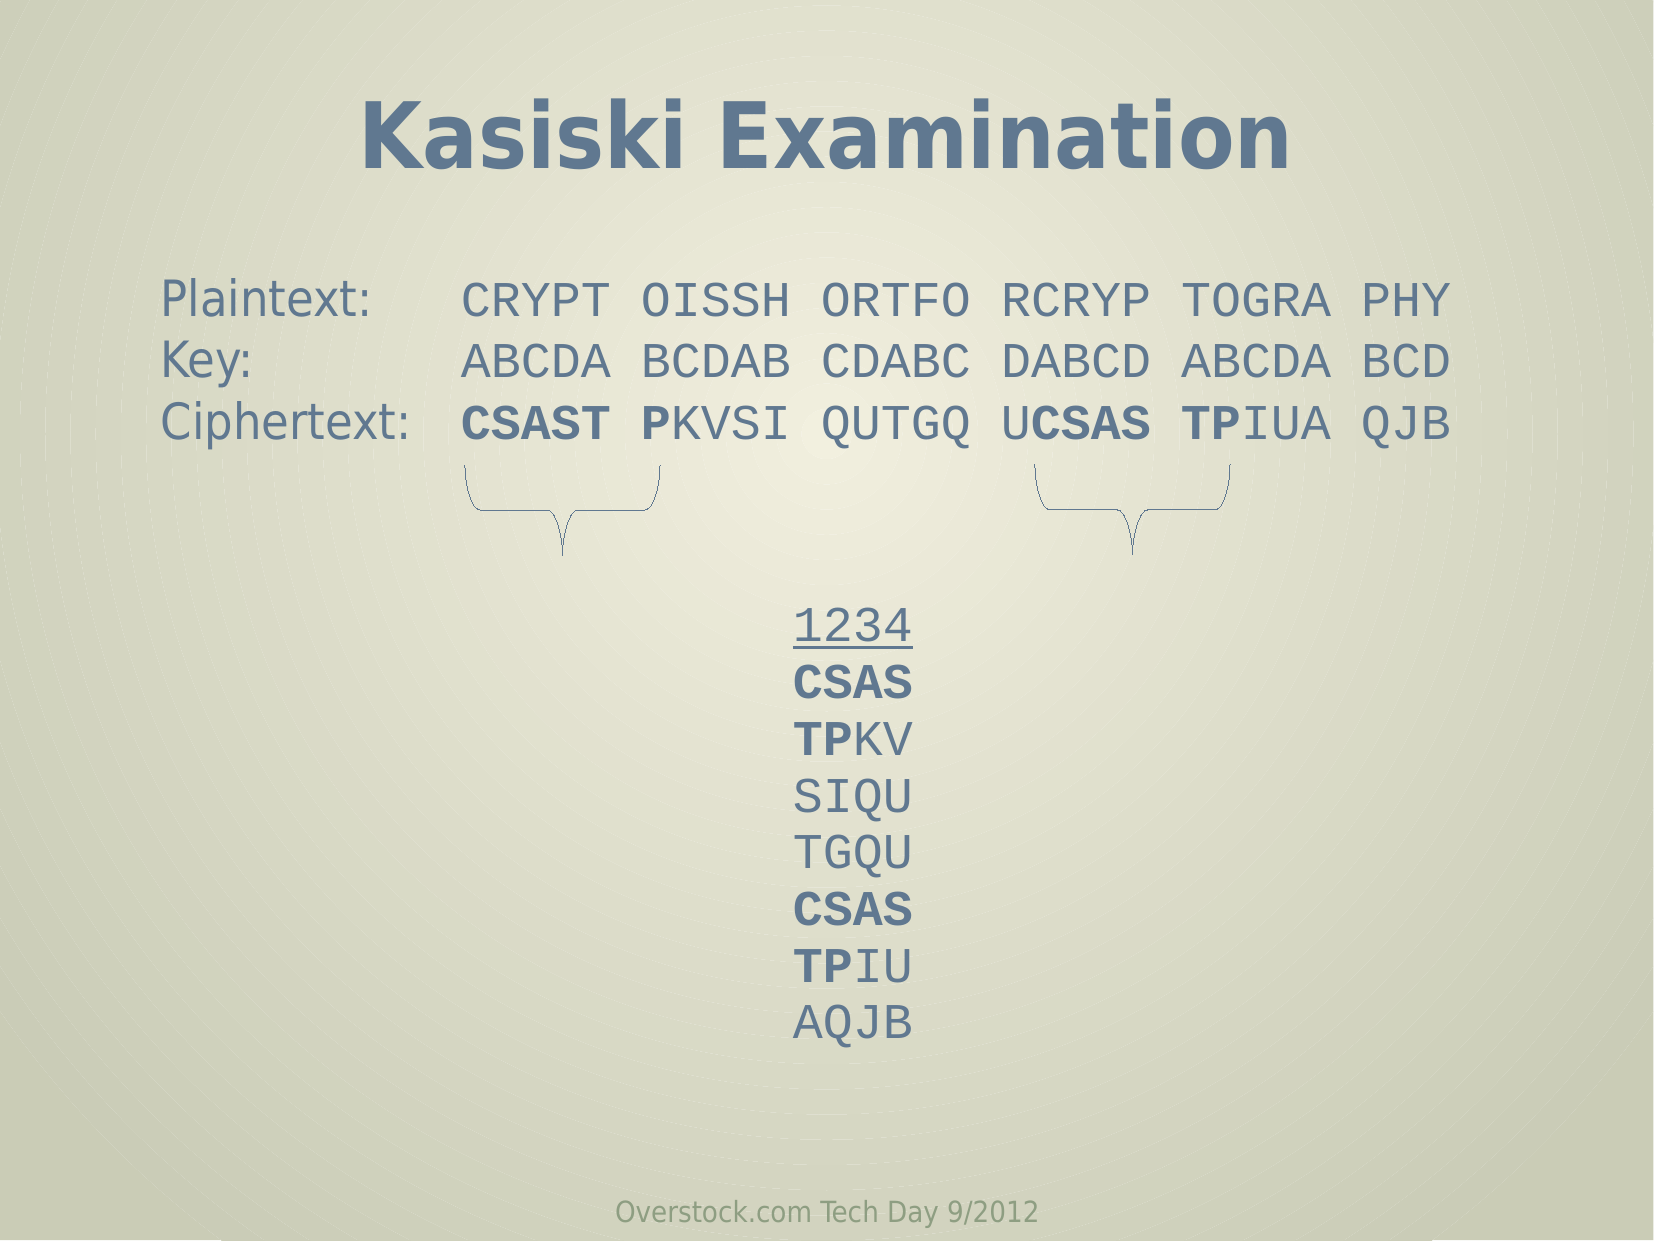

# Kasiski Examination
Plaintext:		CRYPT OISSH ORTFO RCRYP TOGRA PHY
Key:			ABCDA BCDAB CDABC DABCD ABCDA BCD
Ciphertext:	CSAST PKVSI QUTGQ UCSAS TPIUA QJB
1234
CSAS
TPKV
SIQU
TGQU
CSAS
TPIU
AQJB
Overstock.com Tech Day 9/2012